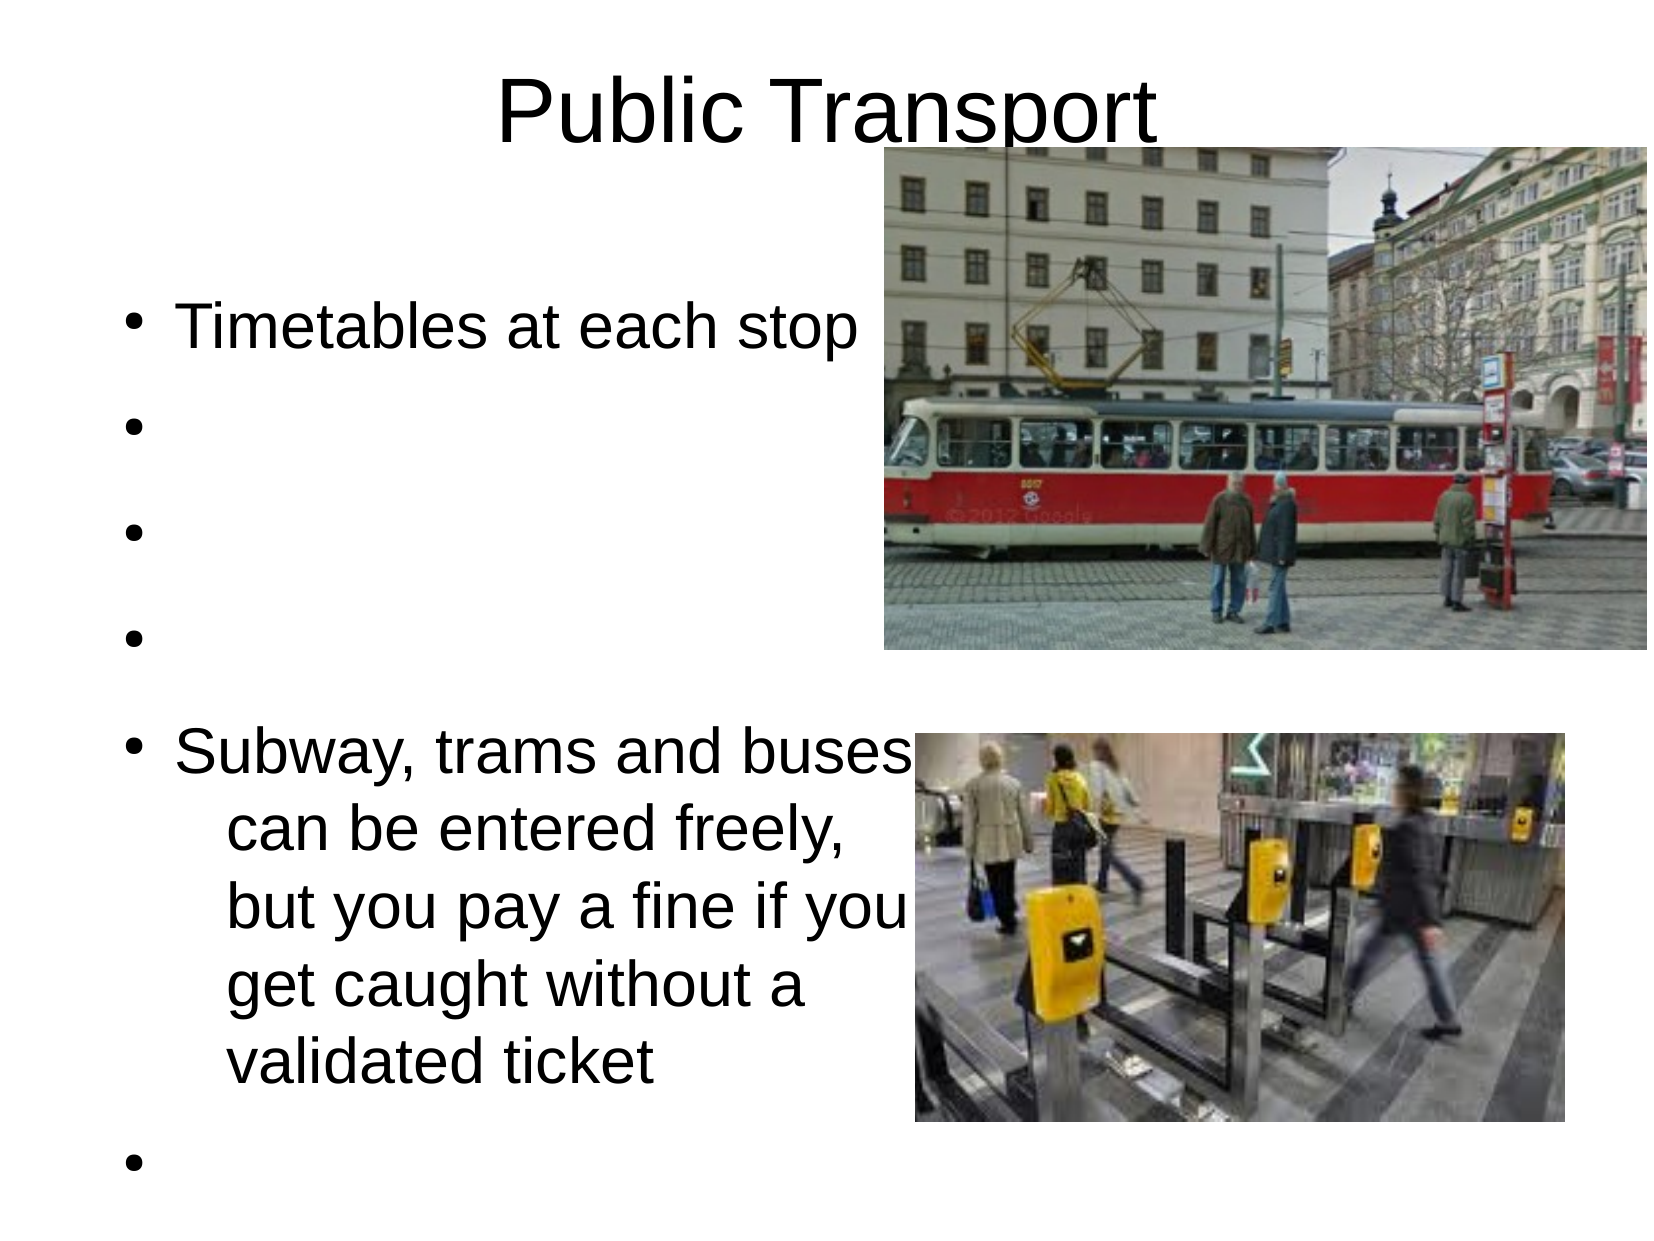

# Public Transport
Timetables at each stop
Subway, trams and buses can be entered freely, but you pay a fine if you get caught without a validated ticket